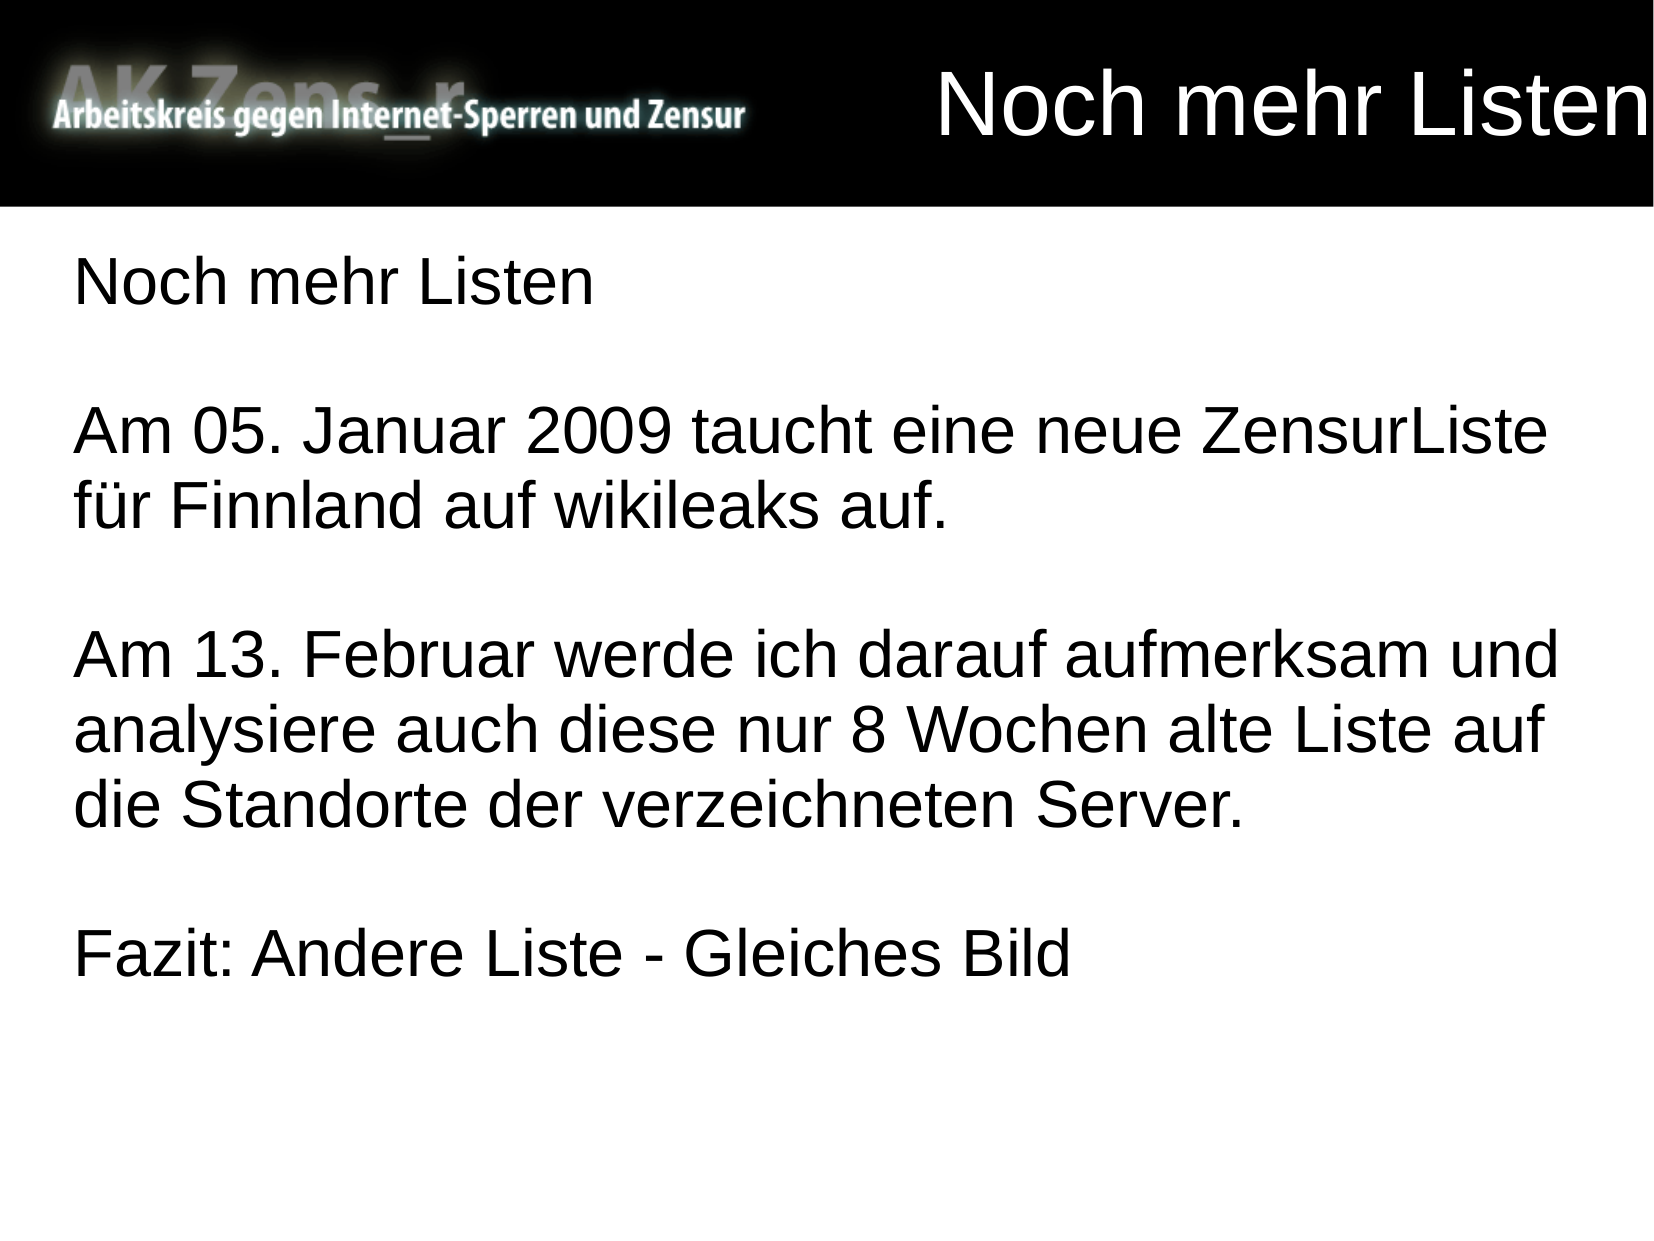

# Noch mehr Listen
Noch mehr Listen
Am 05. Januar 2009 taucht eine neue ZensurListe für Finnland auf wikileaks auf.
Am 13. Februar werde ich darauf aufmerksam und analysiere auch diese nur 8 Wochen alte Liste auf die Standorte der verzeichneten Server.
Fazit: Andere Liste - Gleiches Bild